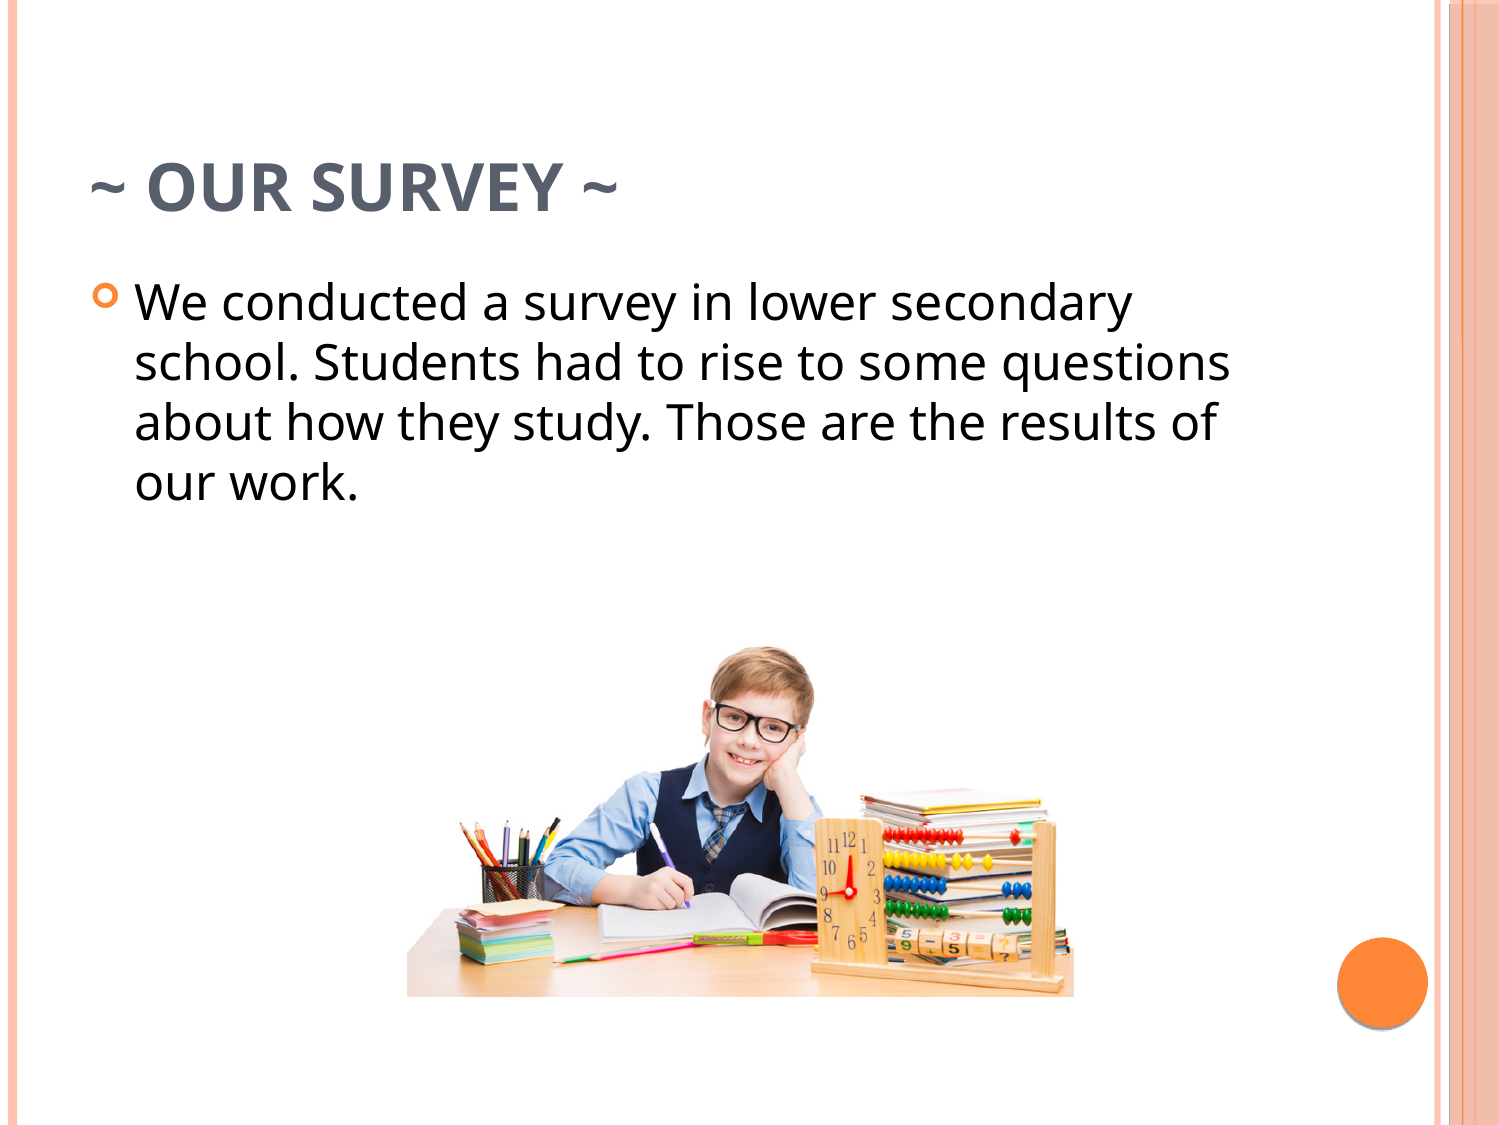

# ~ Our survey ~
We conducted a survey in lower secondary school. Students had to rise to some questions about how they study. Those are the results of our work.